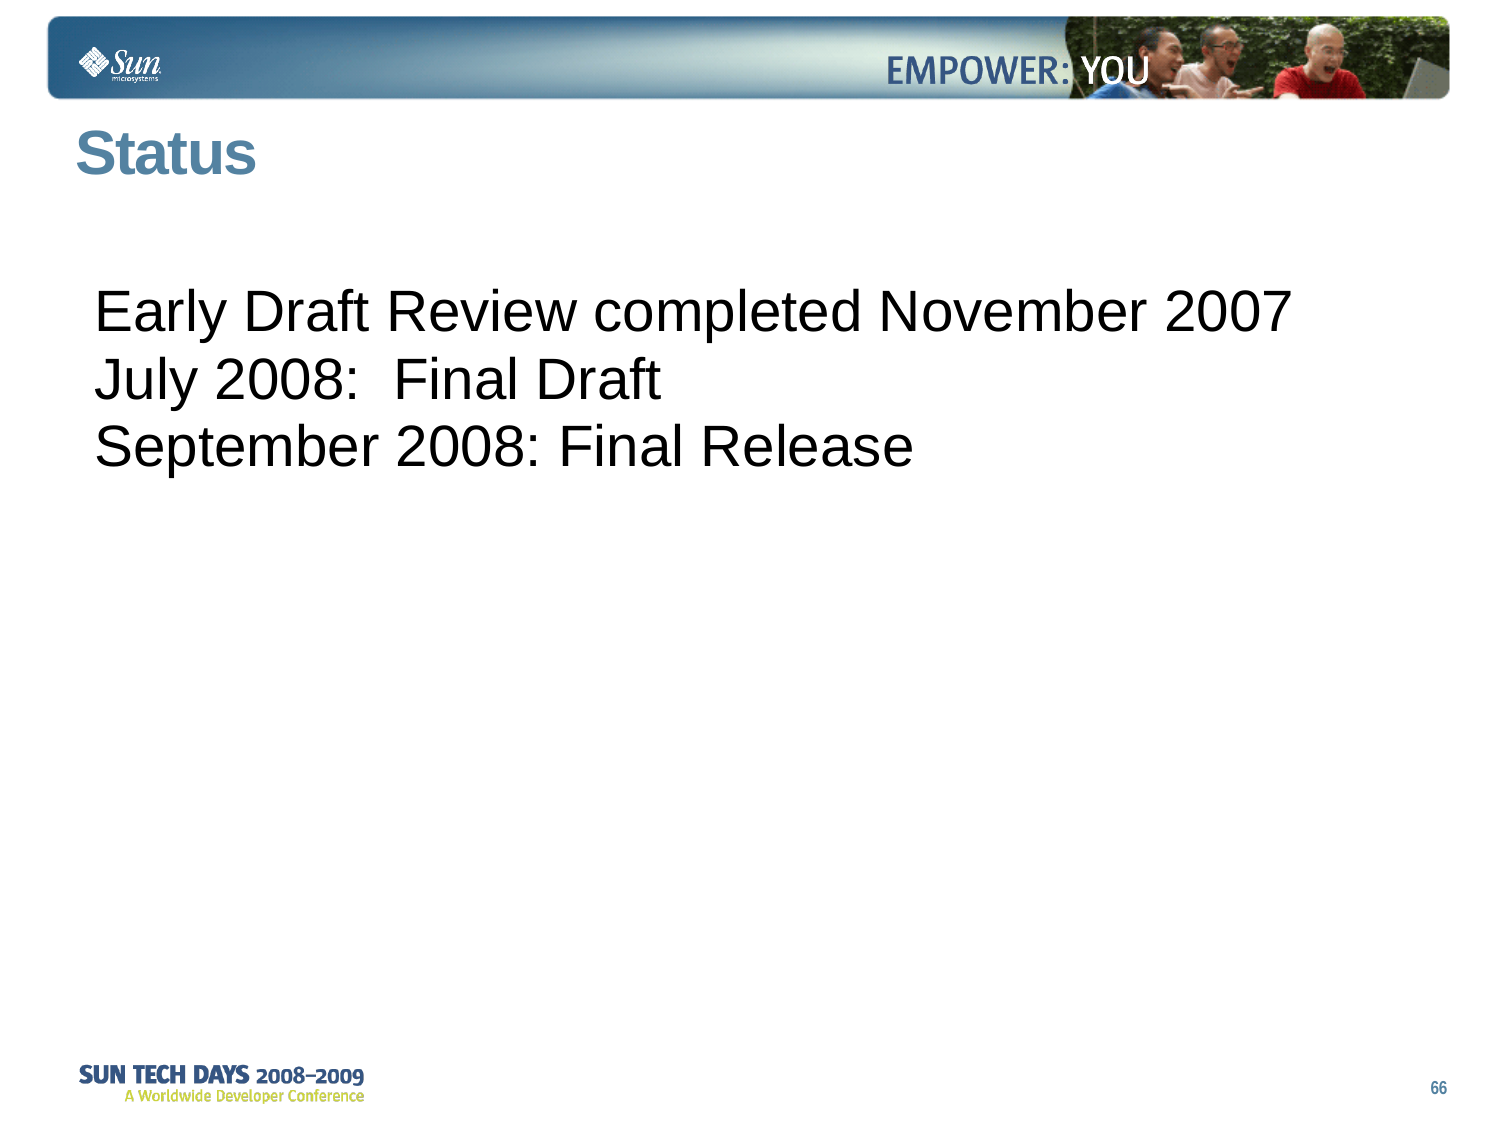

# Status
Early Draft Review completed November 2007
July 2008: Final Draft
September 2008: Final Release